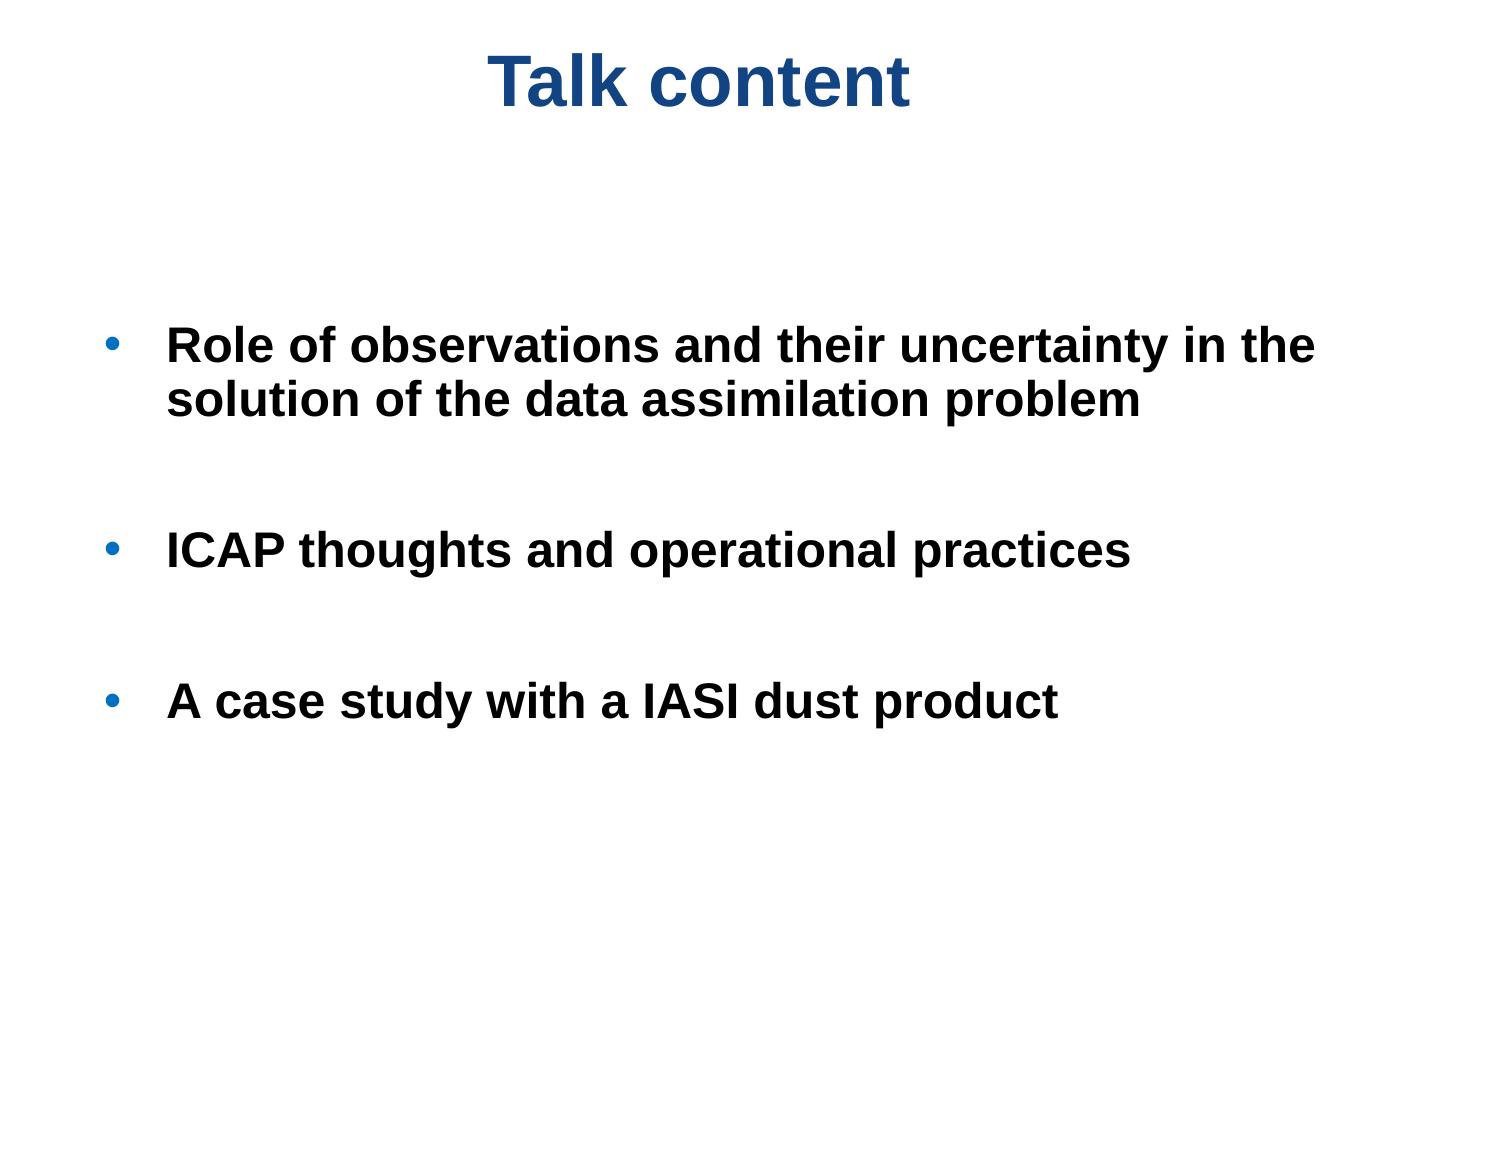

Talk content
Role of observations and their uncertainty in the solution of the data assimilation problem
ICAP thoughts and operational practices
A case study with a IASI dust product